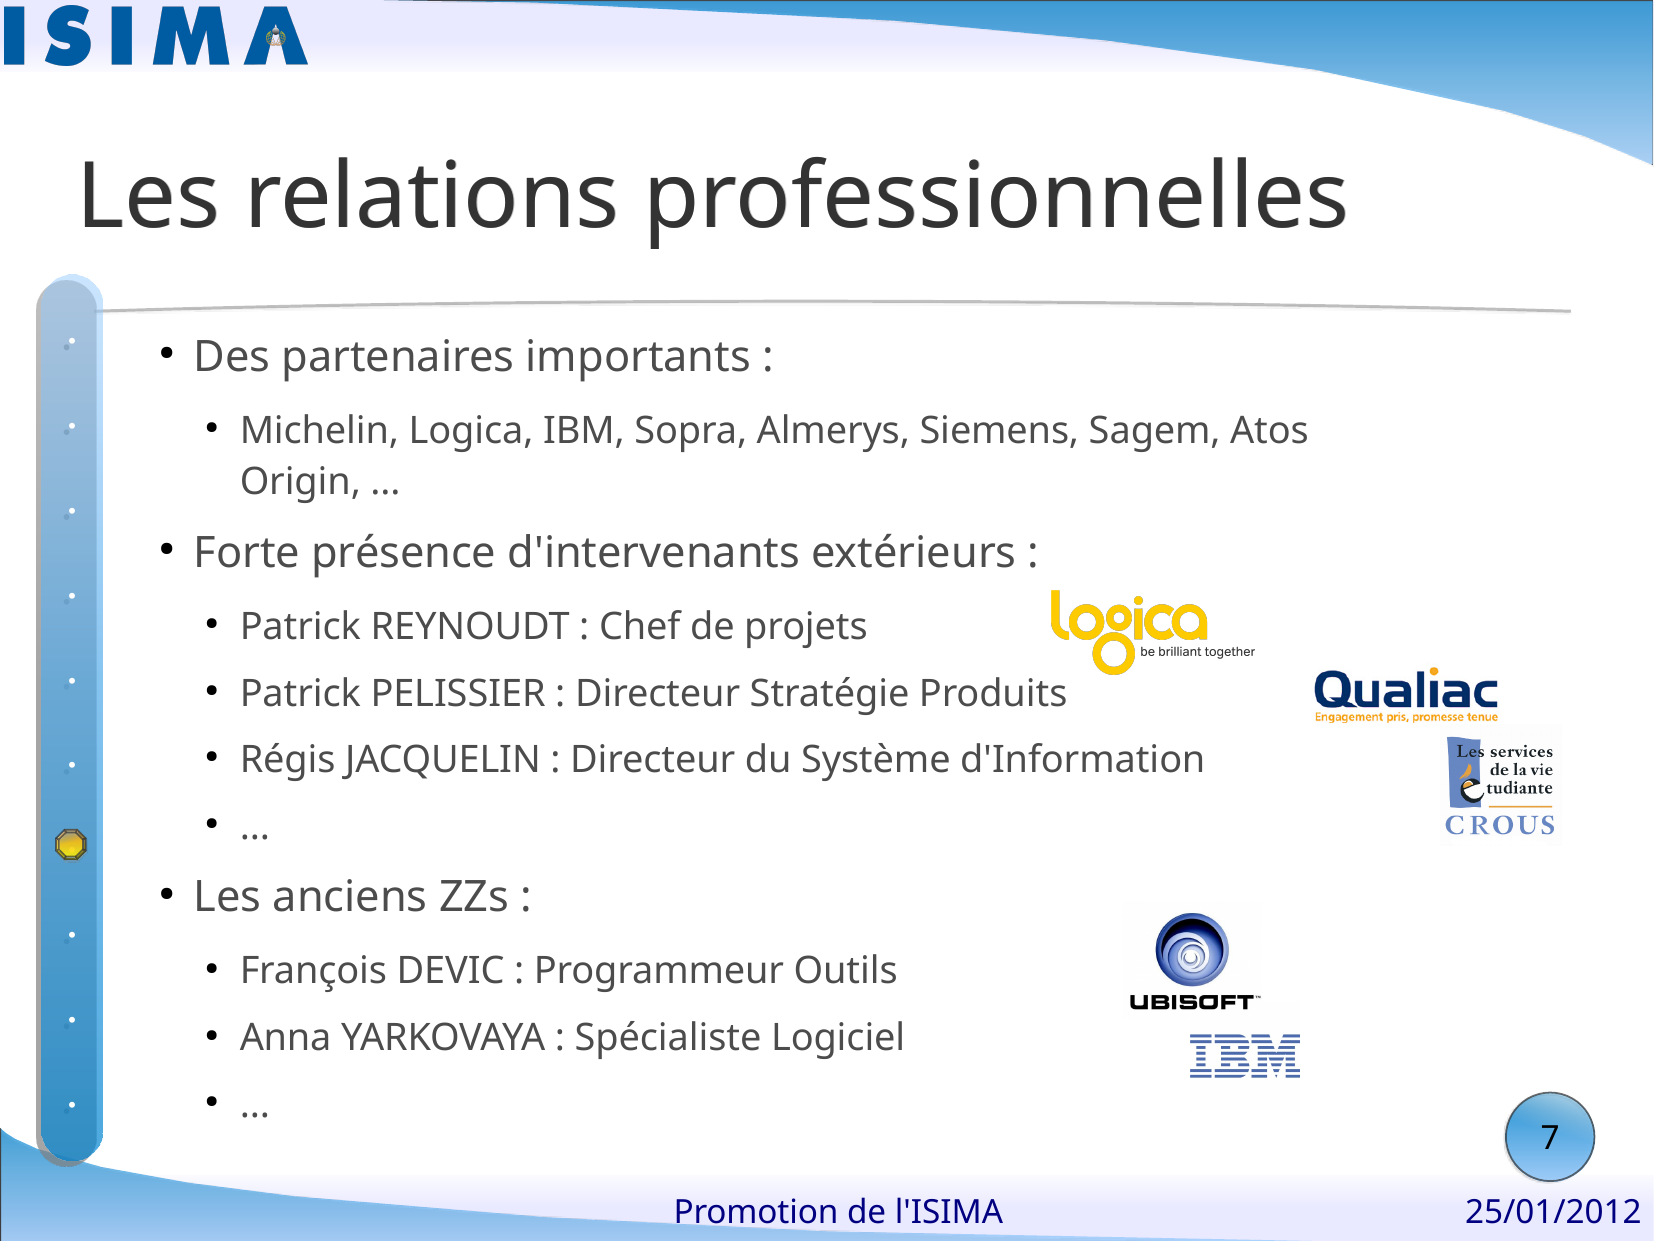

# Les relations professionnelles
Des partenaires importants :
Michelin, Logica, IBM, Sopra, Almerys, Siemens, Sagem, Atos Origin, ...
Forte présence d'intervenants extérieurs :
Patrick REYNOUDT : Chef de projets
Patrick PELISSIER : Directeur Stratégie Produits
Régis JACQUELIN : Directeur du Système d'Information
...
Les anciens ZZs :
François DEVIC : Programmeur Outils
Anna YARKOVAYA : Spécialiste Logiciel
...
7
Promotion de l'ISIMA
25/01/2012